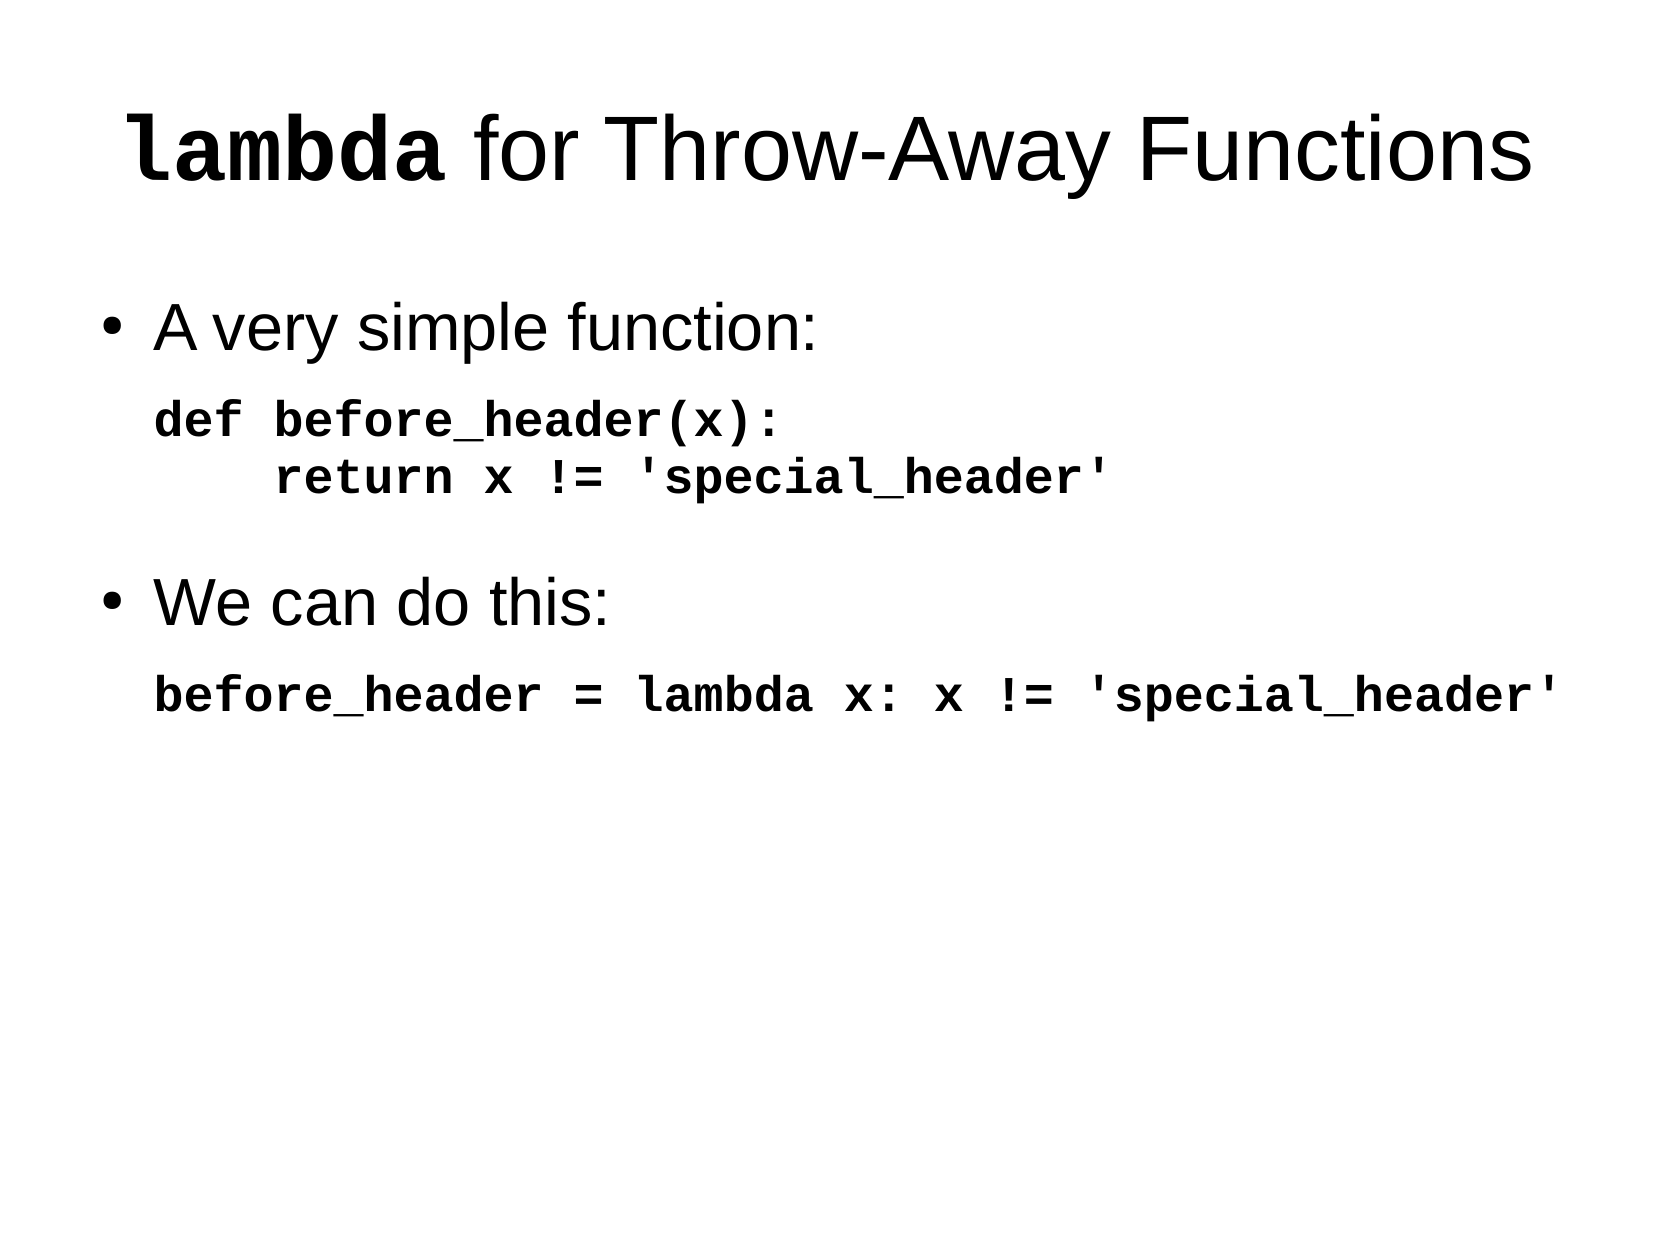

# lambda for Throw-Away Functions
A very simple function:
def before_header(x):
 return x != 'special_header'
We can do this:
before_header = lambda x: x != 'special_header'